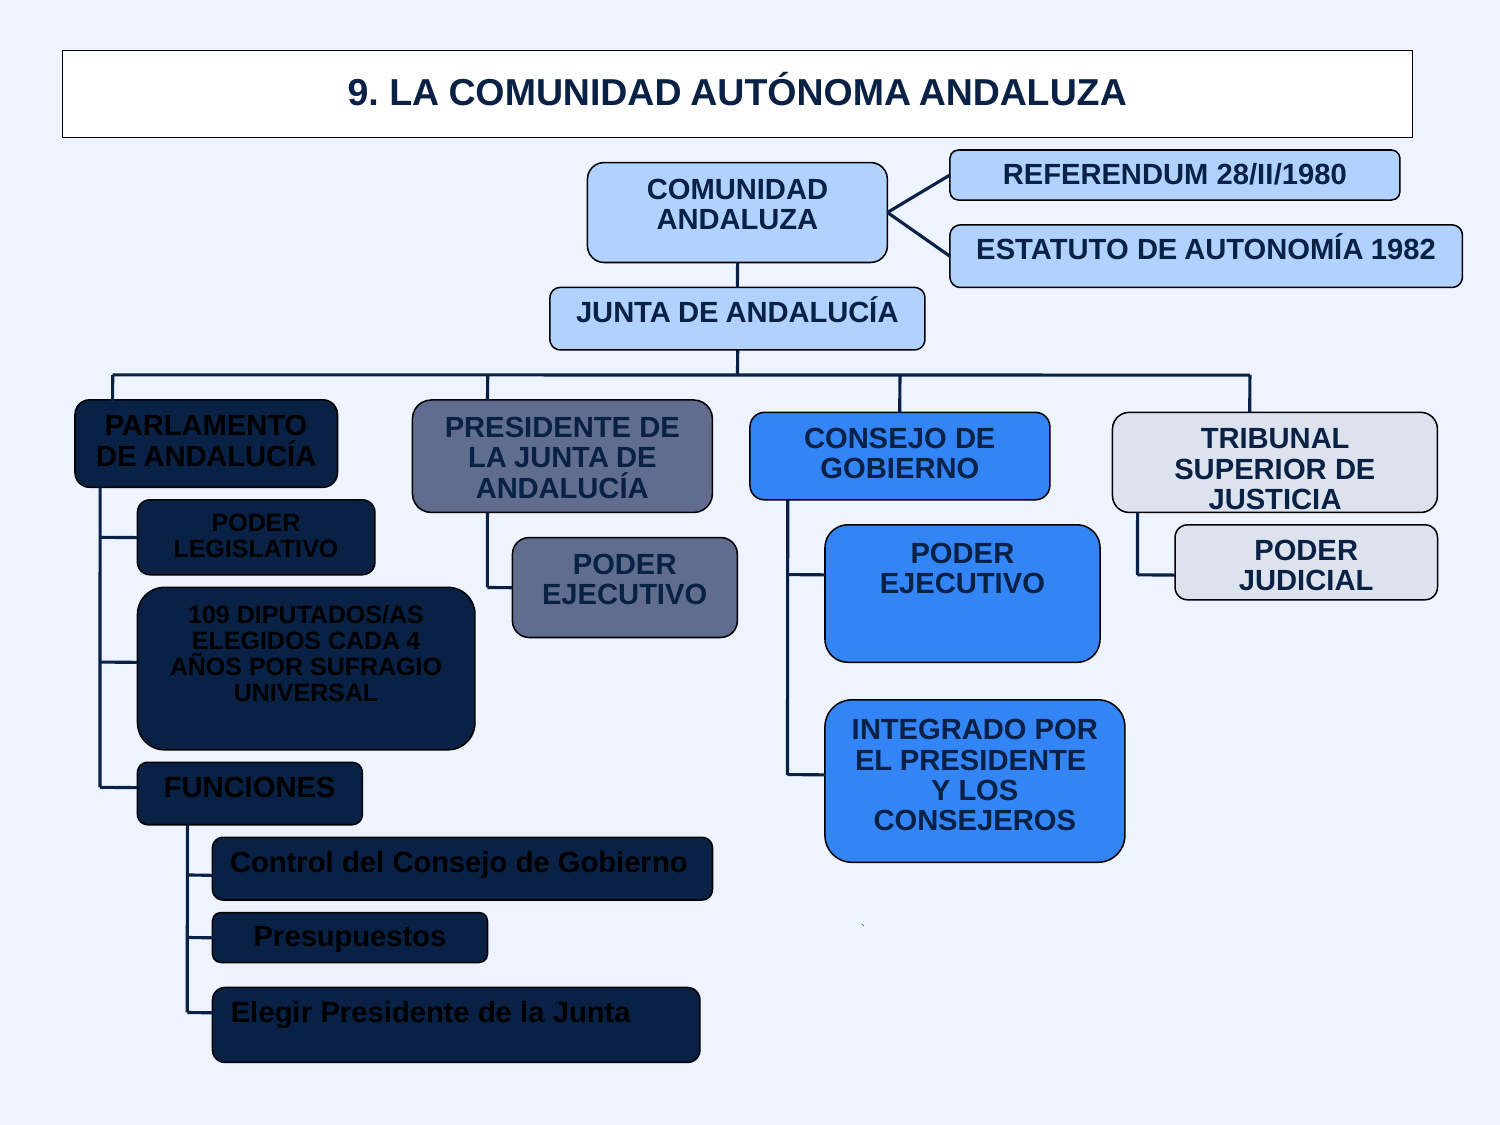

# 9. LA COMUNIDAD AUTÓNOMA ANDALUZA
REFERENDUM 28/II/1980
COMUNIDAD ANDALUZA
ESTATUTO DE AUTONOMÍA 1982
JUNTA DE ANDALUCÍA
PARLAMENTO DE ANDALUCÍA
PRESIDENTE DE LA JUNTA DE ANDALUCÍA
CONSEJO DE GOBIERNO
TRIBUNAL SUPERIOR DE JUSTICIA
PODER LEGISLATIVO
PODER EJECUTIVO
PODER JUDICIAL
PODER EJECUTIVO
109 DIPUTADOS/AS
ELEGIDOS CADA 4 AÑOS POR SUFRAGIO UNIVERSAL
INTEGRADO POR EL PRESIDENTE Y LOS CONSEJEROS
FUNCIONES
Control del Consejo de Gobierno
Presupuestos
Elegir Presidente de la Junta